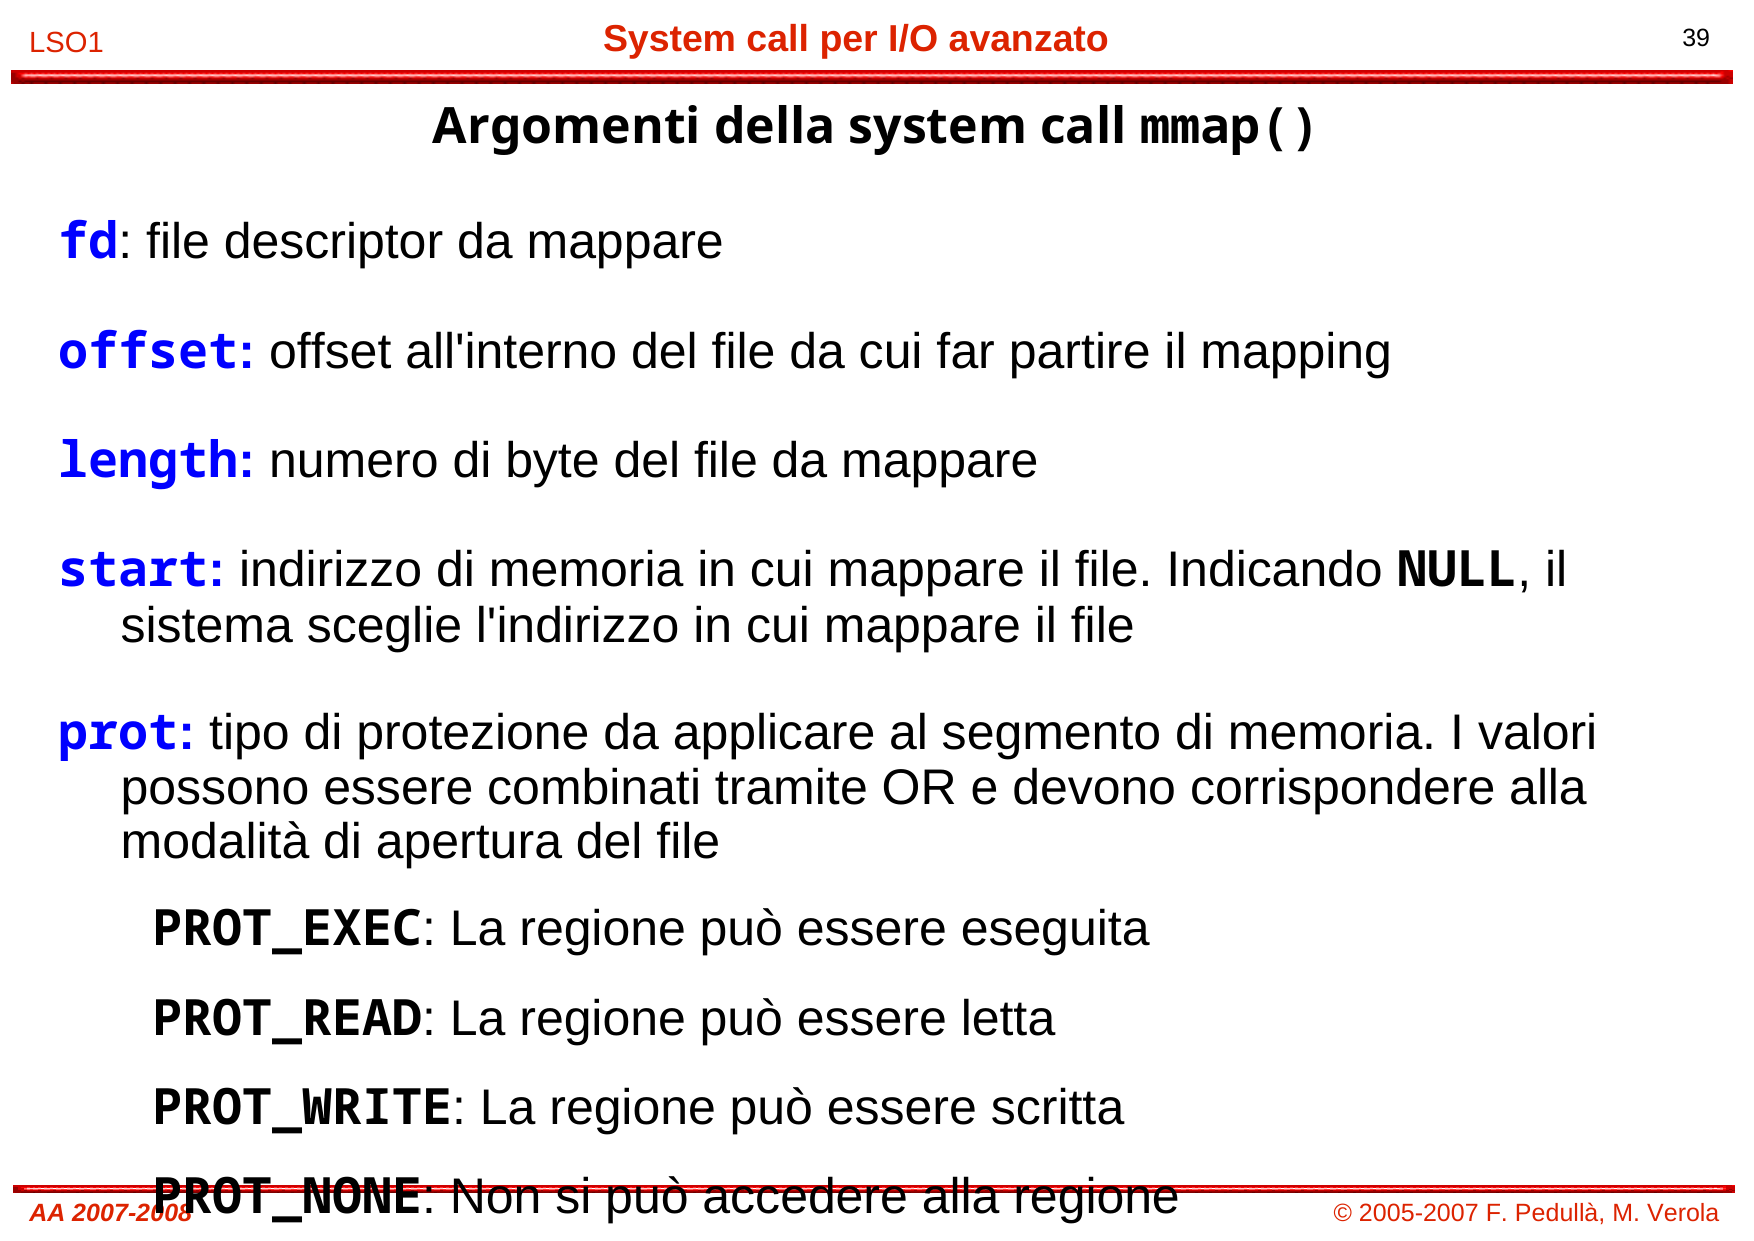

# Argomenti della system call mmap()
fd: file descriptor da mappare
offset: offset all'interno del file da cui far partire il mapping
length: numero di byte del file da mappare
start: indirizzo di memoria in cui mappare il file. Indicando NULL, il sistema sceglie l'indirizzo in cui mappare il file
prot: tipo di protezione da applicare al segmento di memoria. I valori possono essere combinati tramite OR e devono corrispondere alla modalità di apertura del file
PROT_EXEC: La regione può essere eseguita
PROT_READ: La regione può essere letta
PROT_WRITE: La regione può essere scritta
PROT_NONE: Non si può accedere alla regione